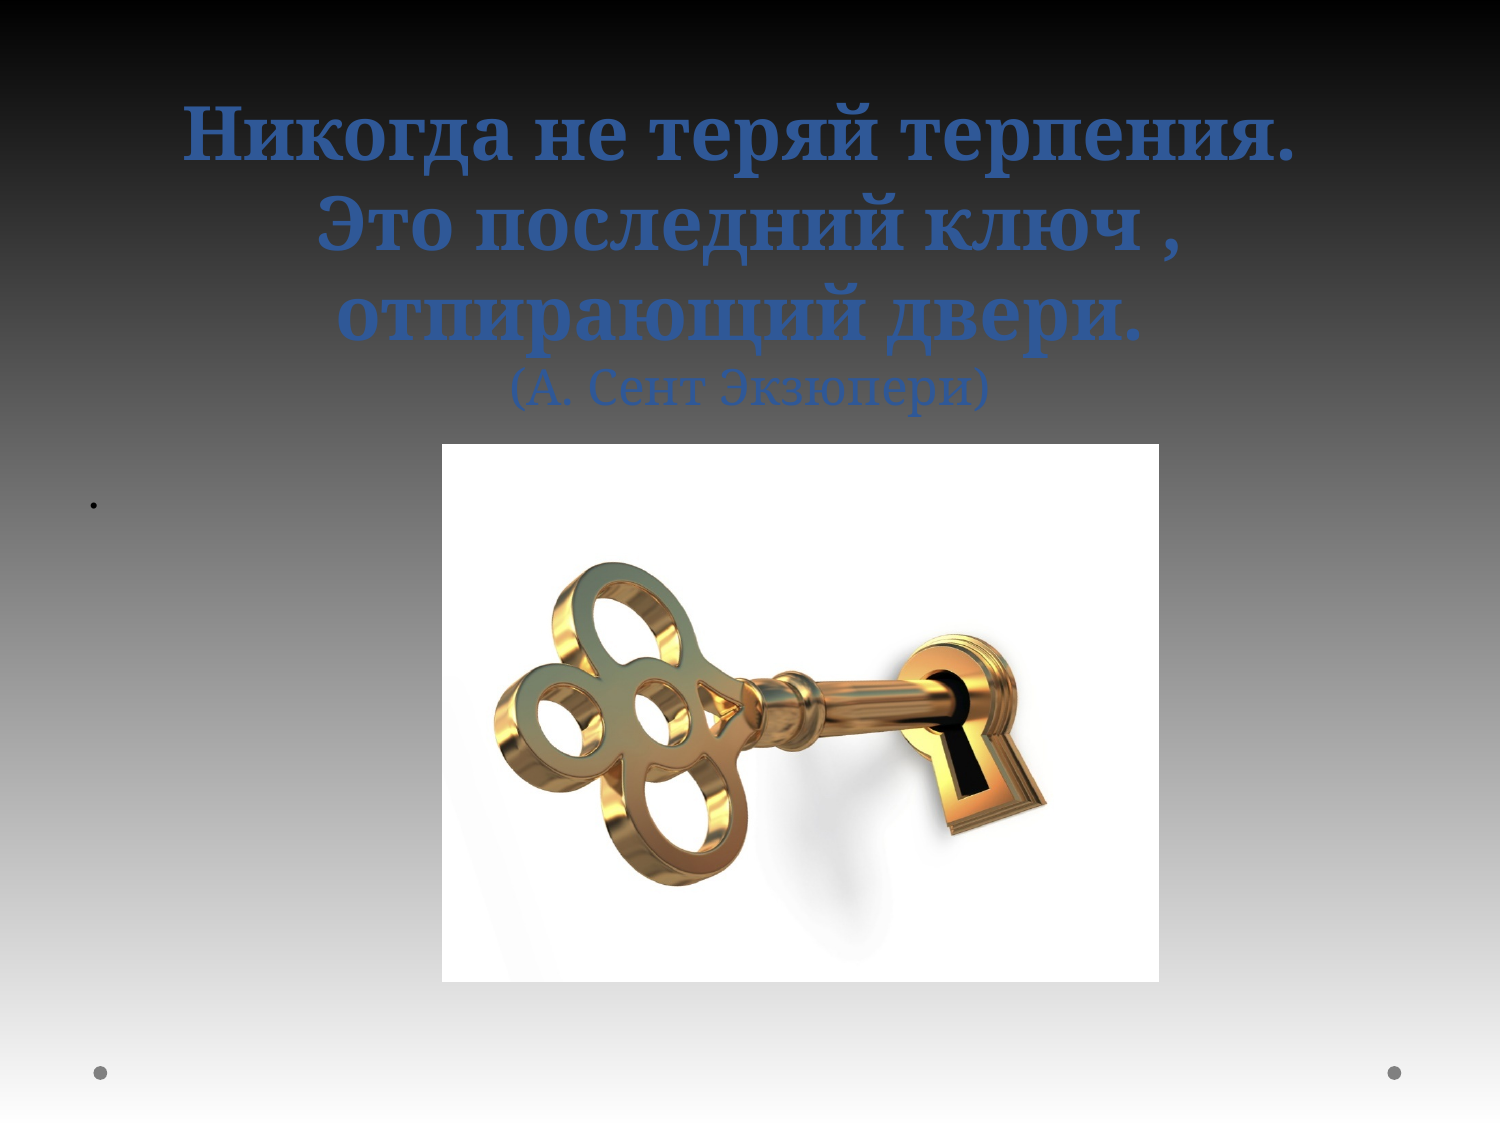

# Никогда не теряй терпения. Это последний ключ , отпирающий двери. (А. Сент Экзюпери)